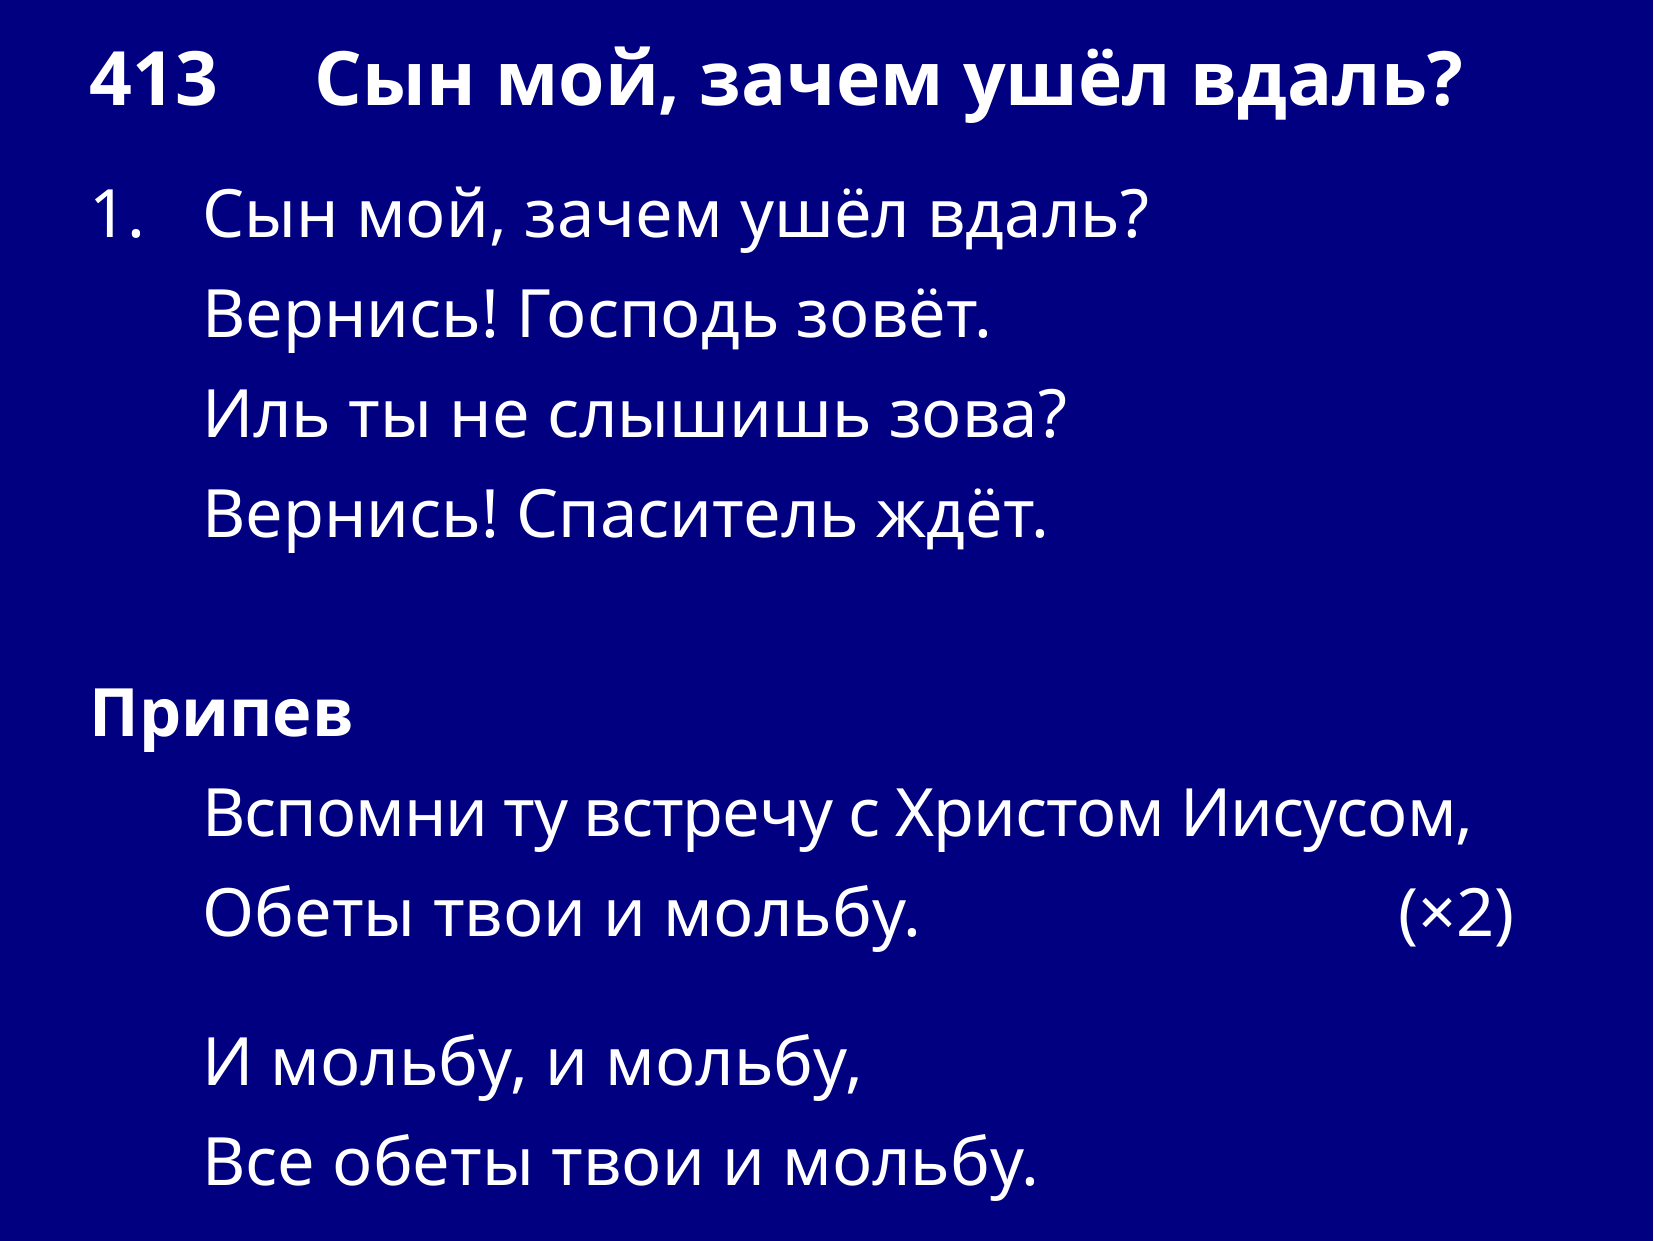

413	Сын мой, зачем ушёл вдаль?
1.	Сын мой, зачем ушёл вдаль?
	Вернись! Господь зовёт.
	Иль ты не слышишь зова?
	Вернись! Спаситель ждёт.
Припев
	Вспомни ту встречу с Христом Иисусом,
	Обеты твои и мольбу.	(×2)
	И мольбу, и мольбу,
	Все обеты твои и мольбу.